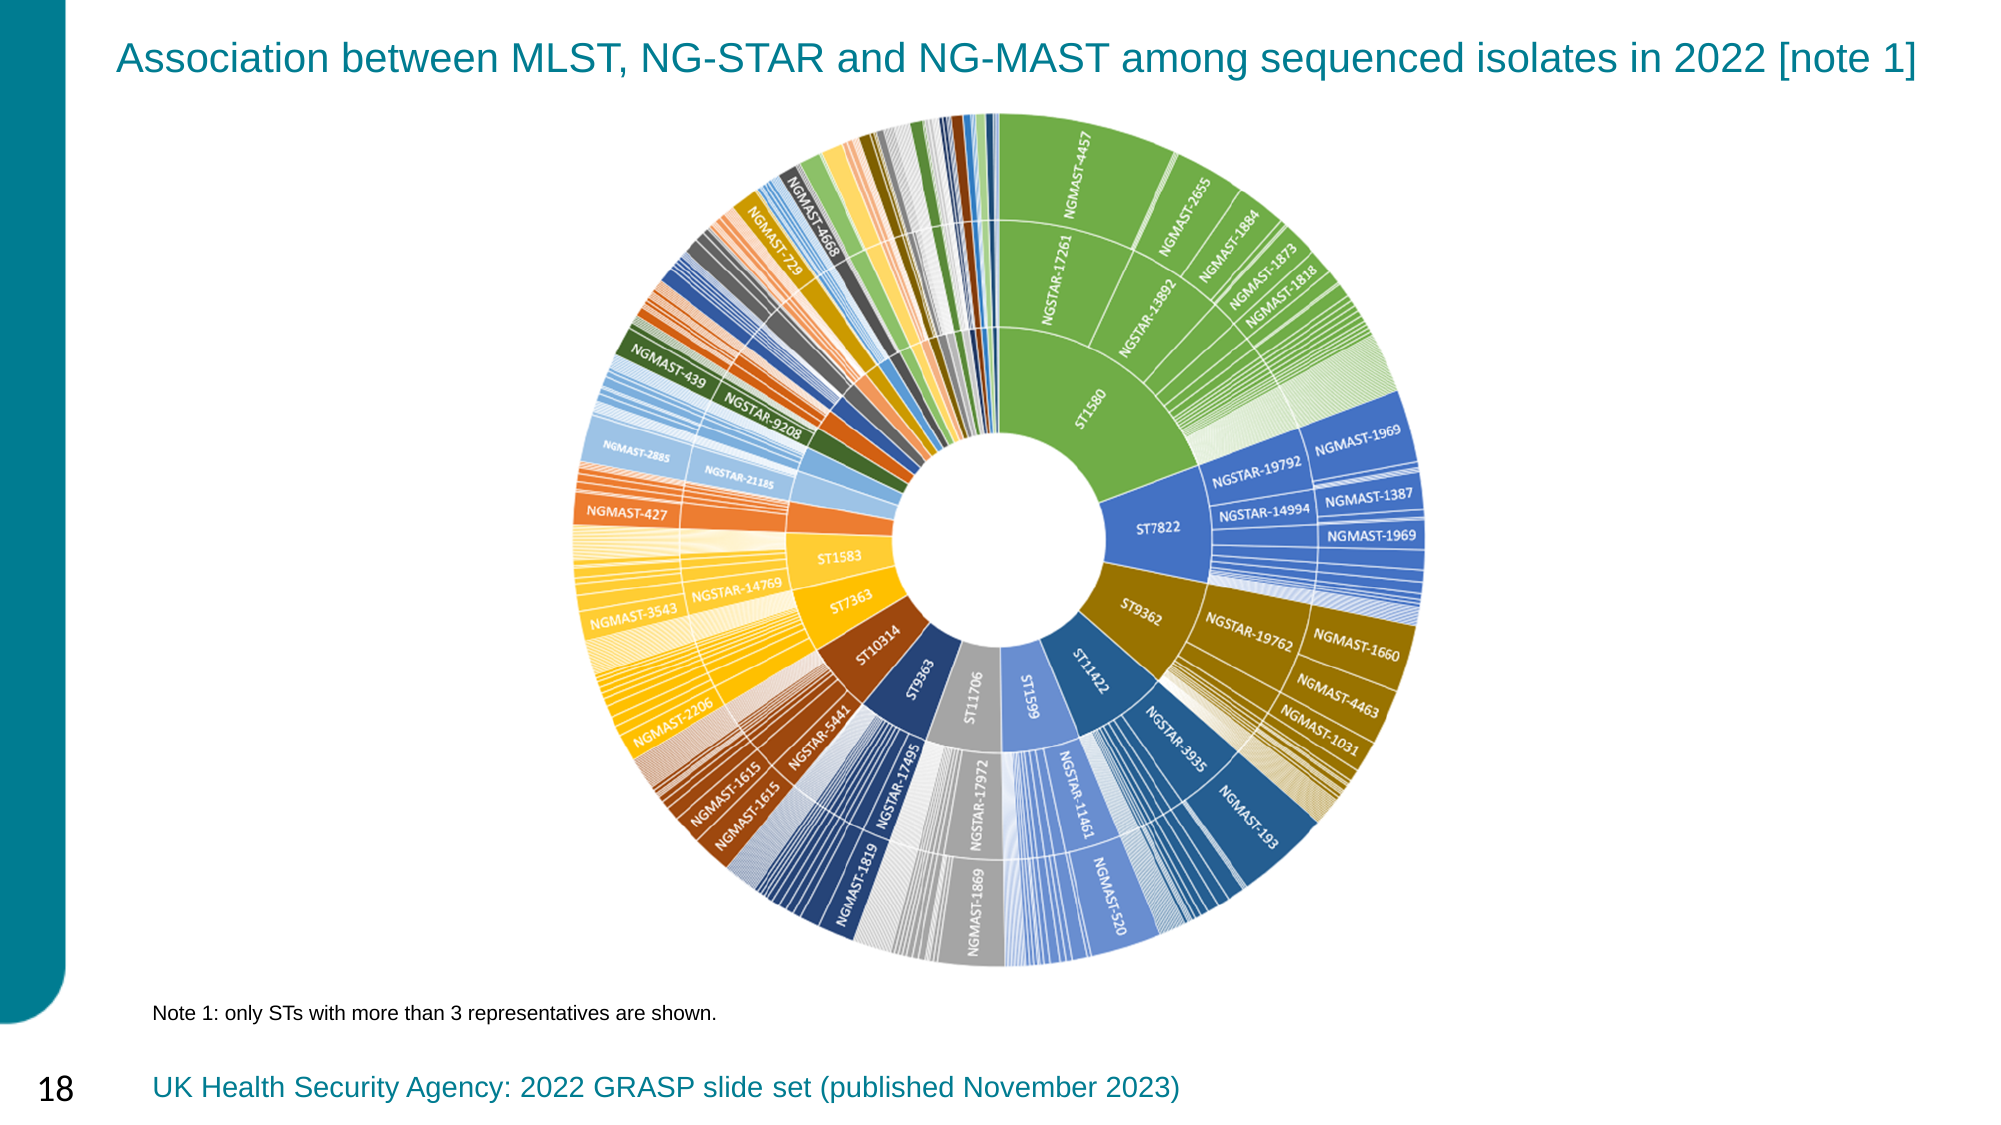

# Association between MLST, NG-STAR and NG-MAST among sequenced isolates in 2022 [note 1]
Note 1: only STs with more than 3 representatives are shown.
18
UK Health Security Agency: 2022 GRASP slide set (published November 2023)